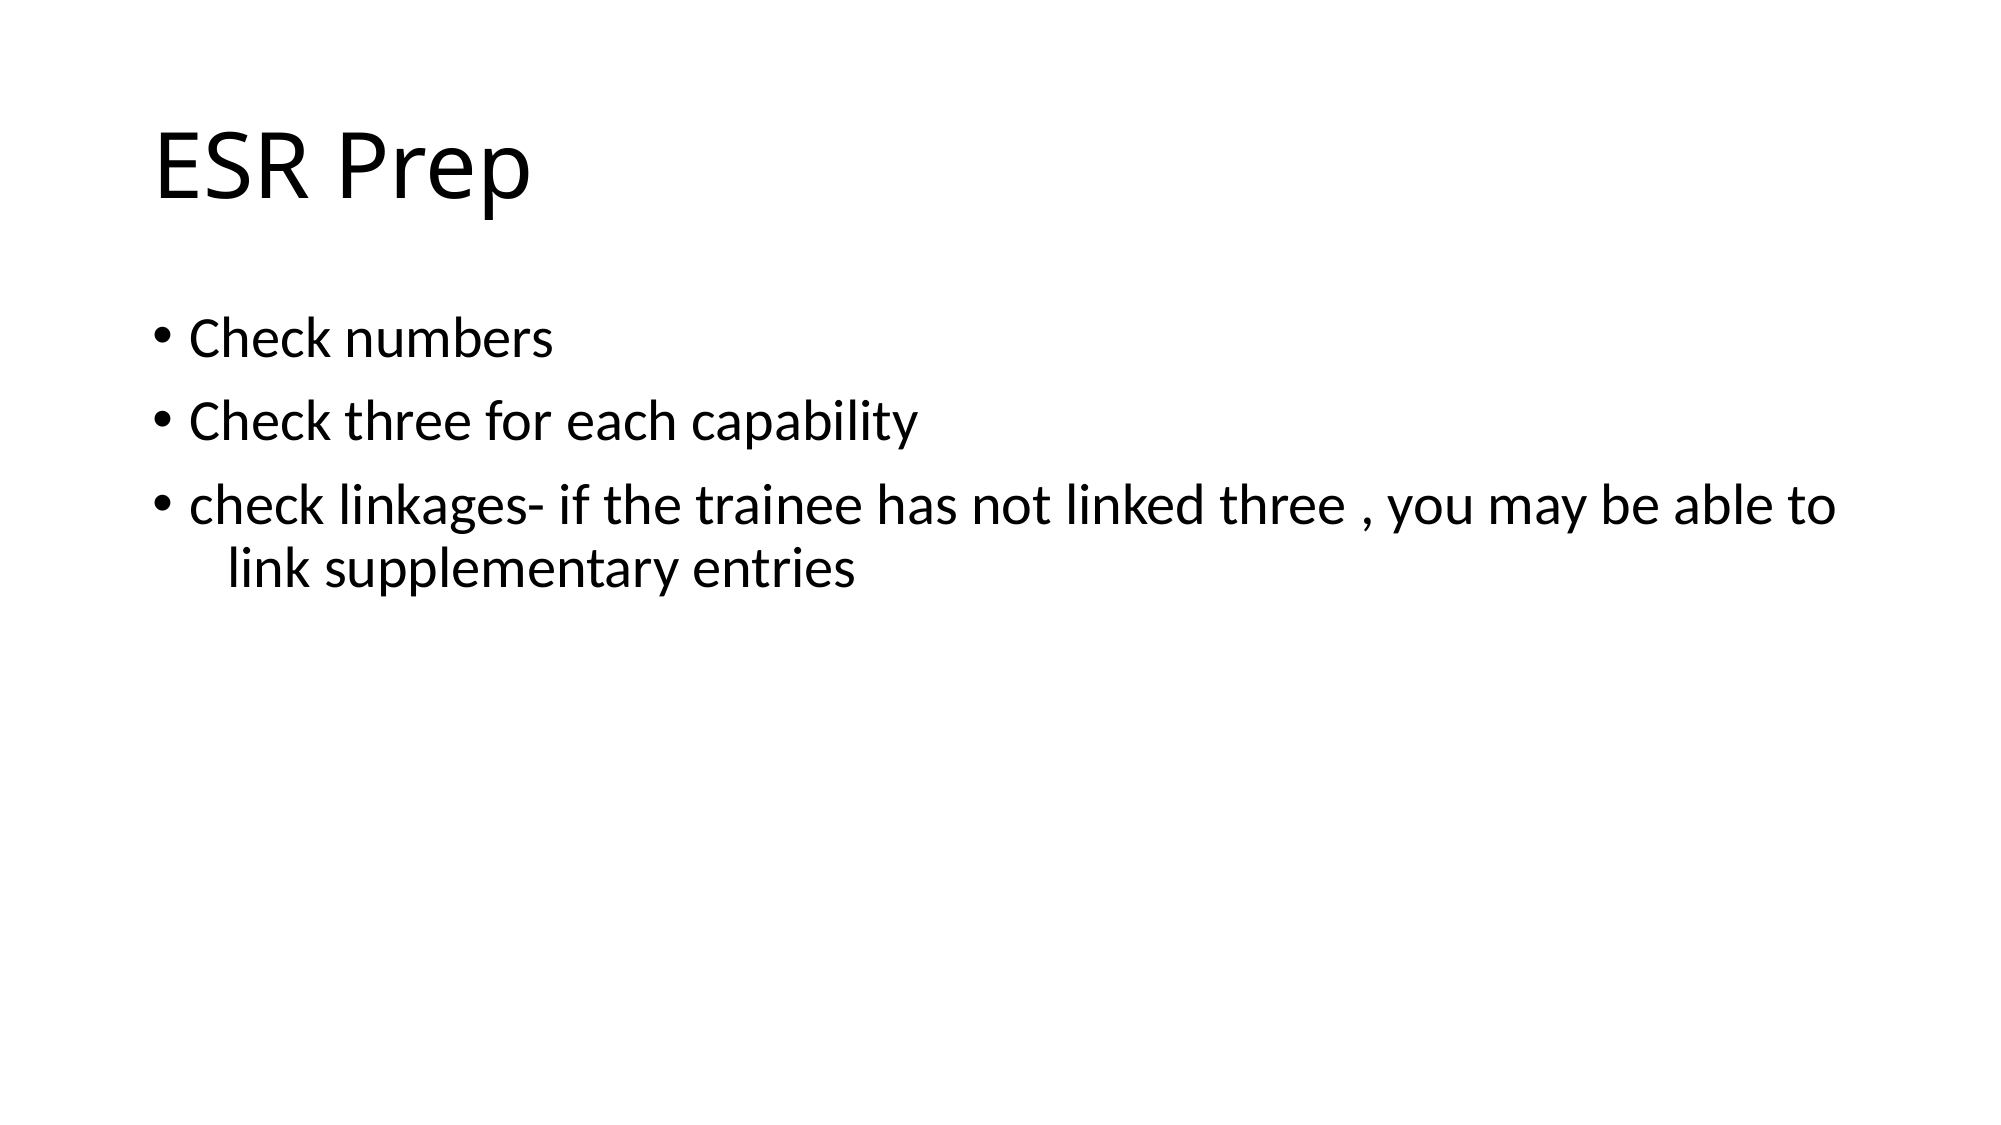

# ESR Prep
Check numbers
Check three for each capability
check linkages- if the trainee has not linked three , you may be able to link supplementary entries